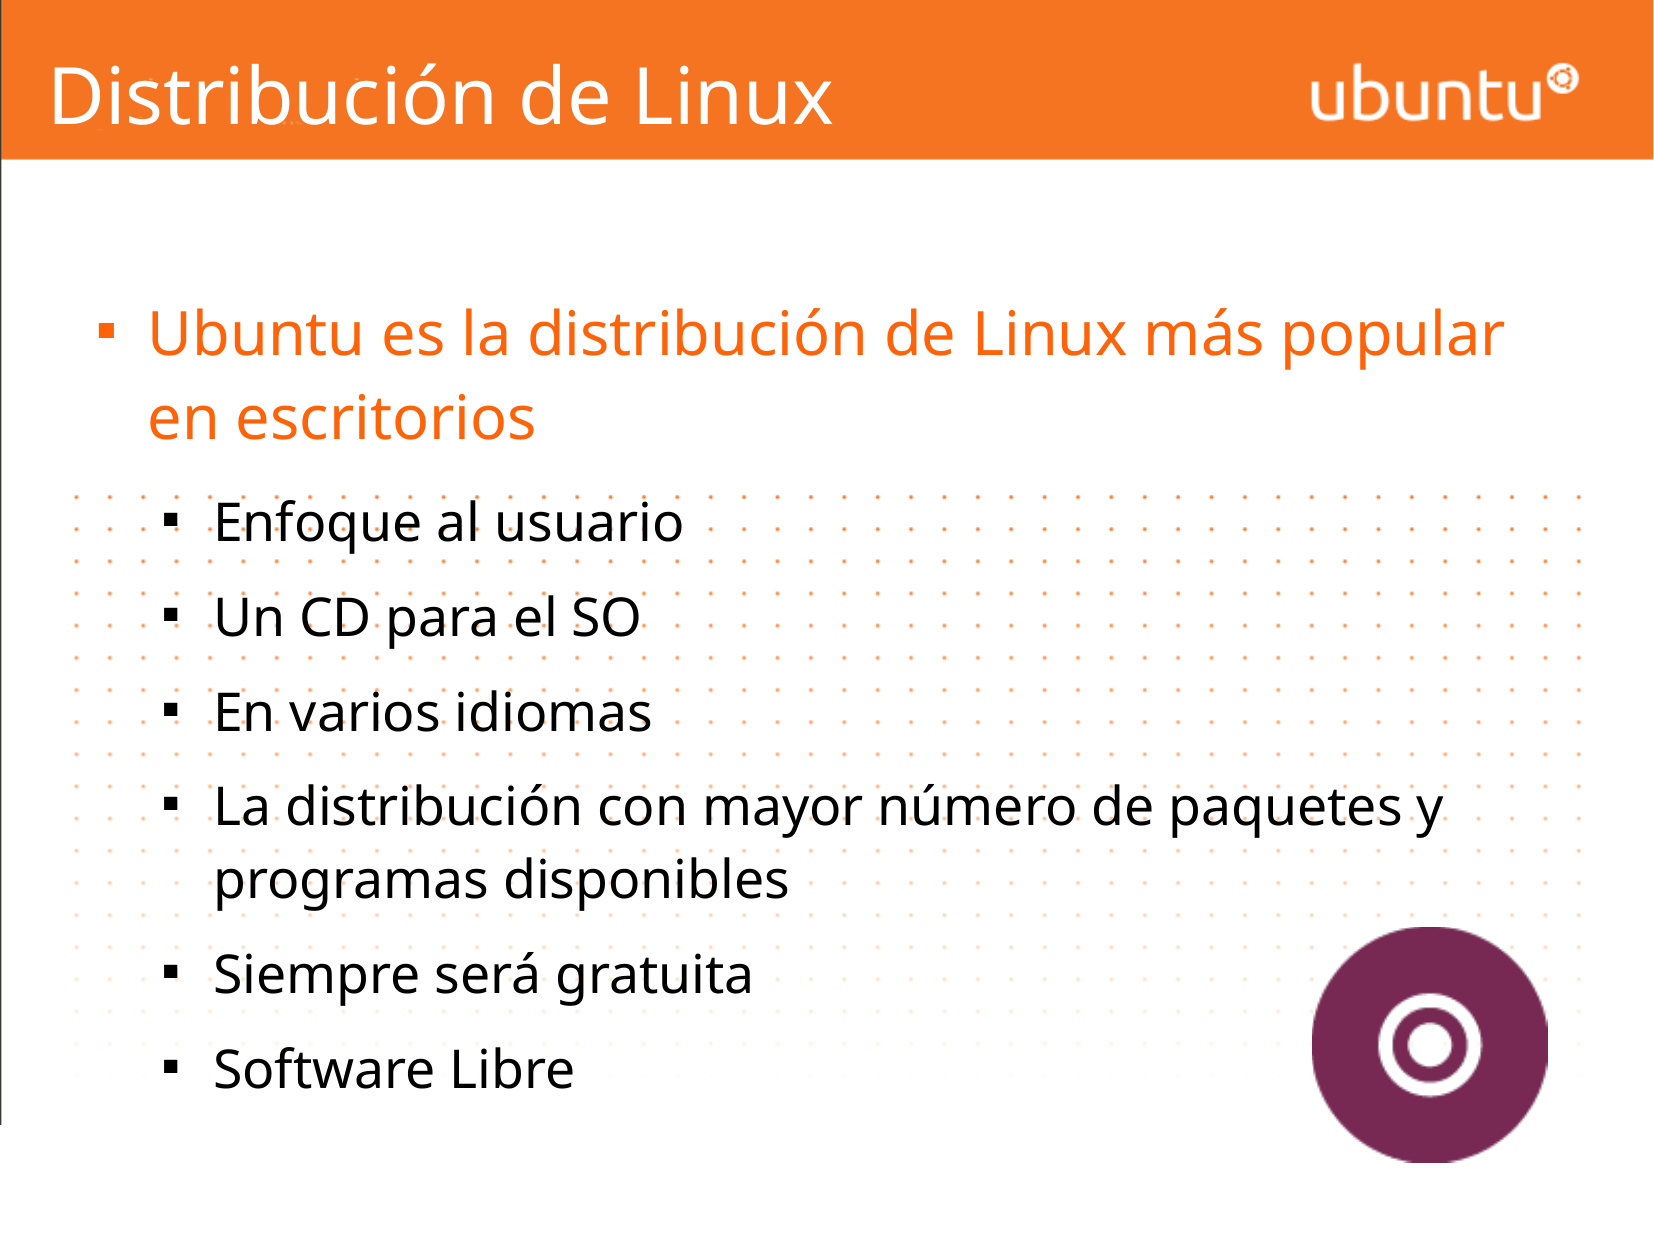

# Distribución de Linux
Ubuntu es la distribución de Linux más popular en escritorios
Enfoque al usuario
Un CD para el SO
En varios idiomas
La distribución con mayor número de paquetes y programas disponibles
Siempre será gratuita
Software Libre